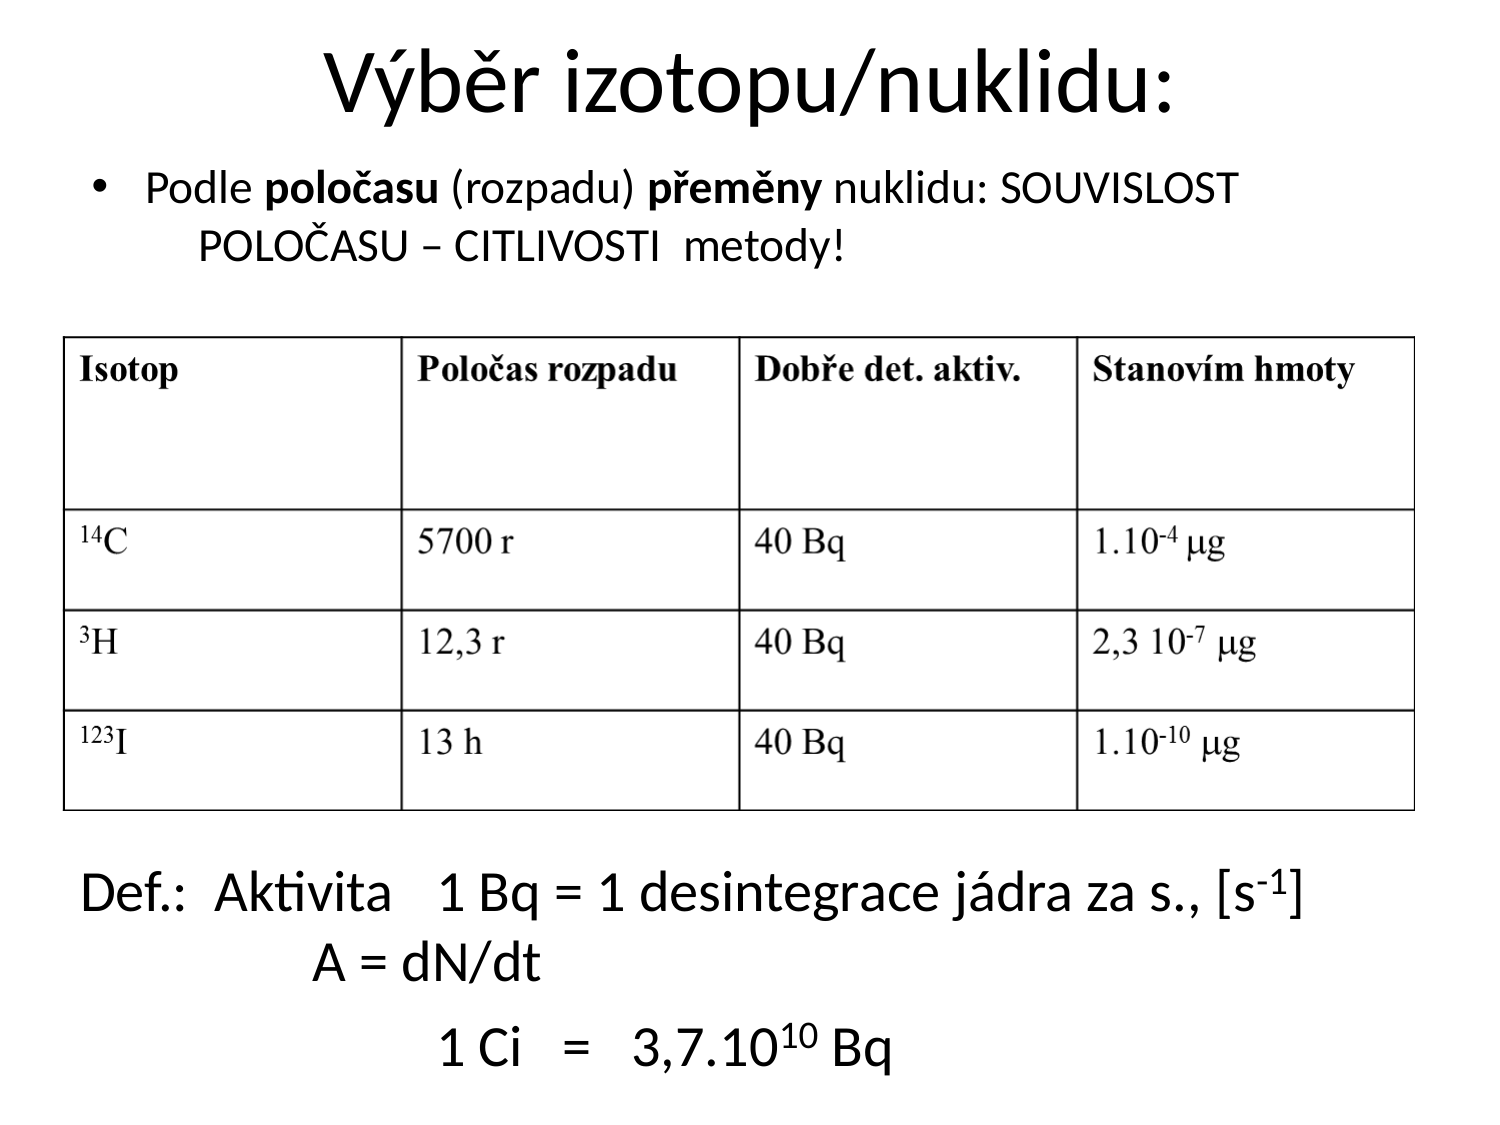

# Výběr izotopu/nuklidu:
Podle poločasu (rozpadu) přeměny nuklidu: SOUVISLOST POLOČASU – CITLIVOSTI metody!
Def.: Aktivita	1 Bq = 1 desintegrace jádra za s., [s-1] 				 A = dN/dt
				1 Ci = 3,7.1010 Bq